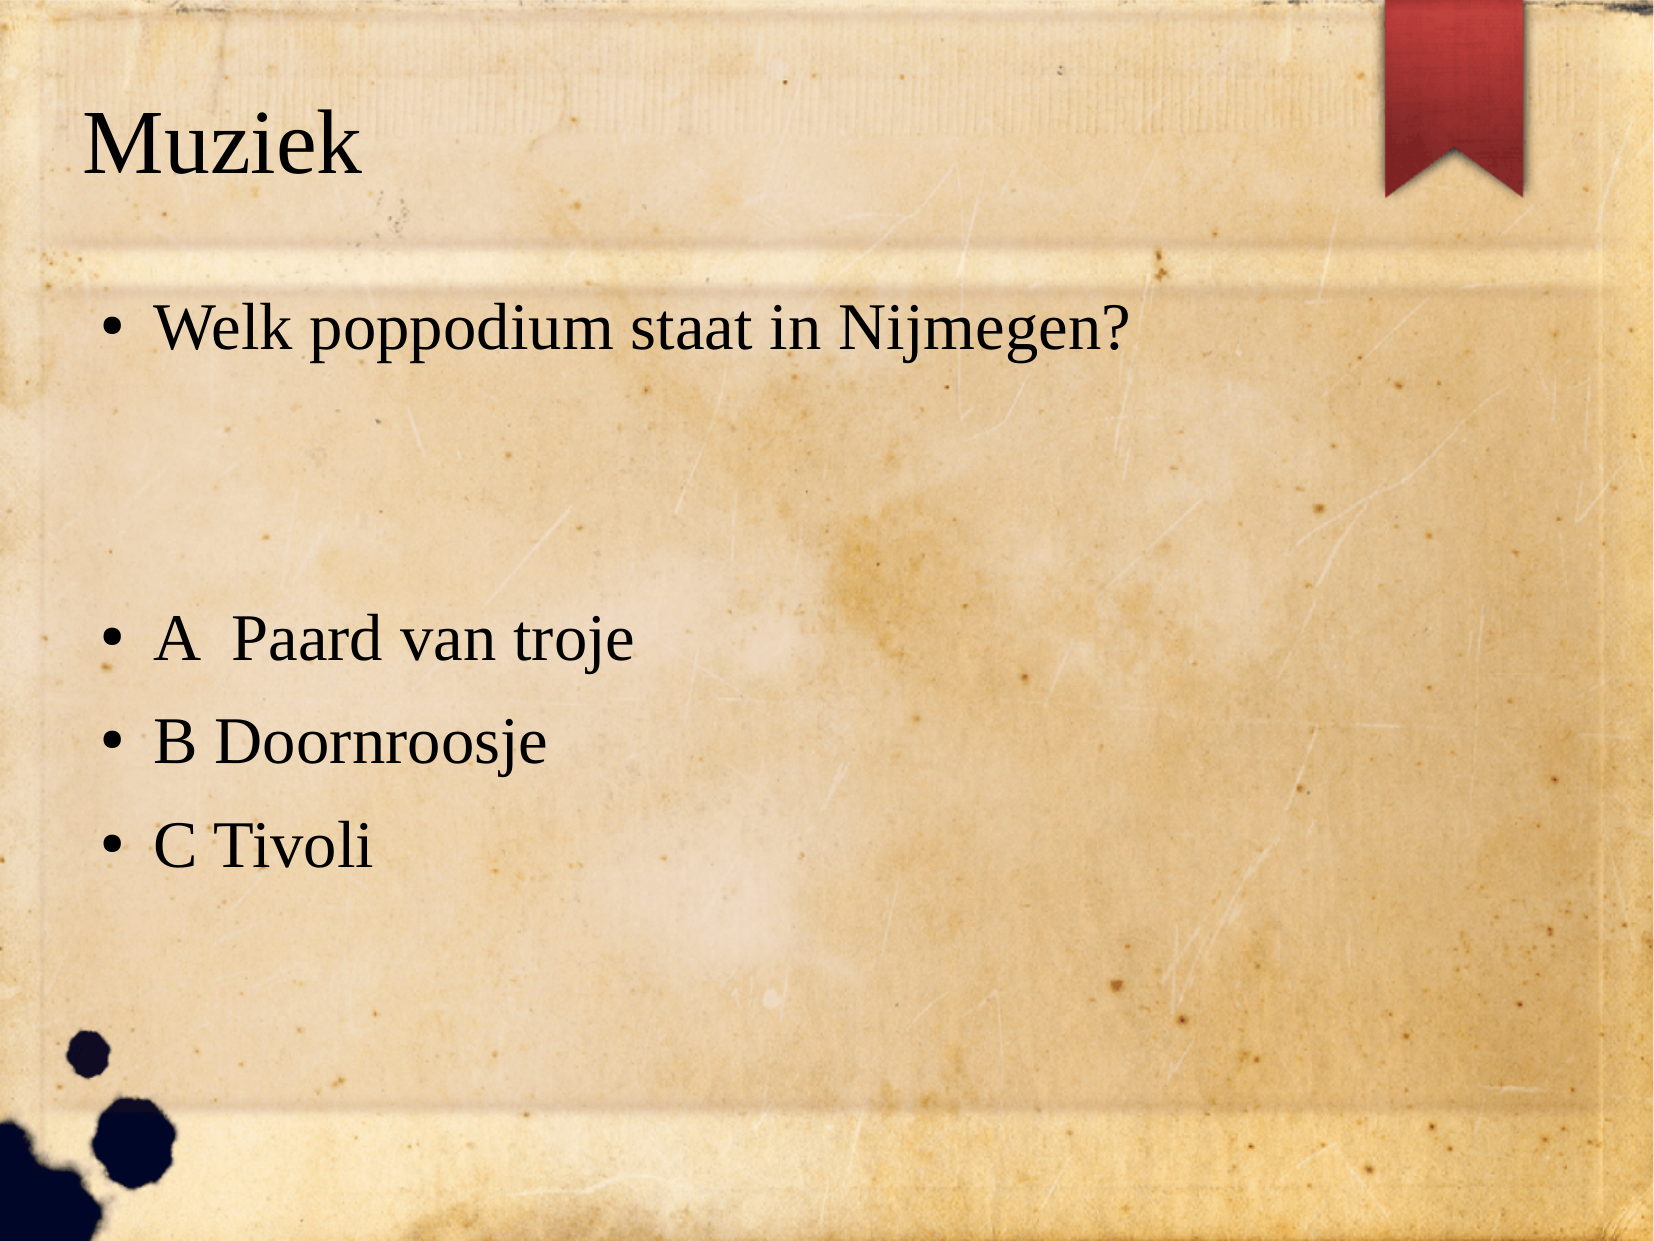

# Muziek
Welk poppodium staat in Nijmegen?
A Paard van troje
B Doornroosje
C Tivoli